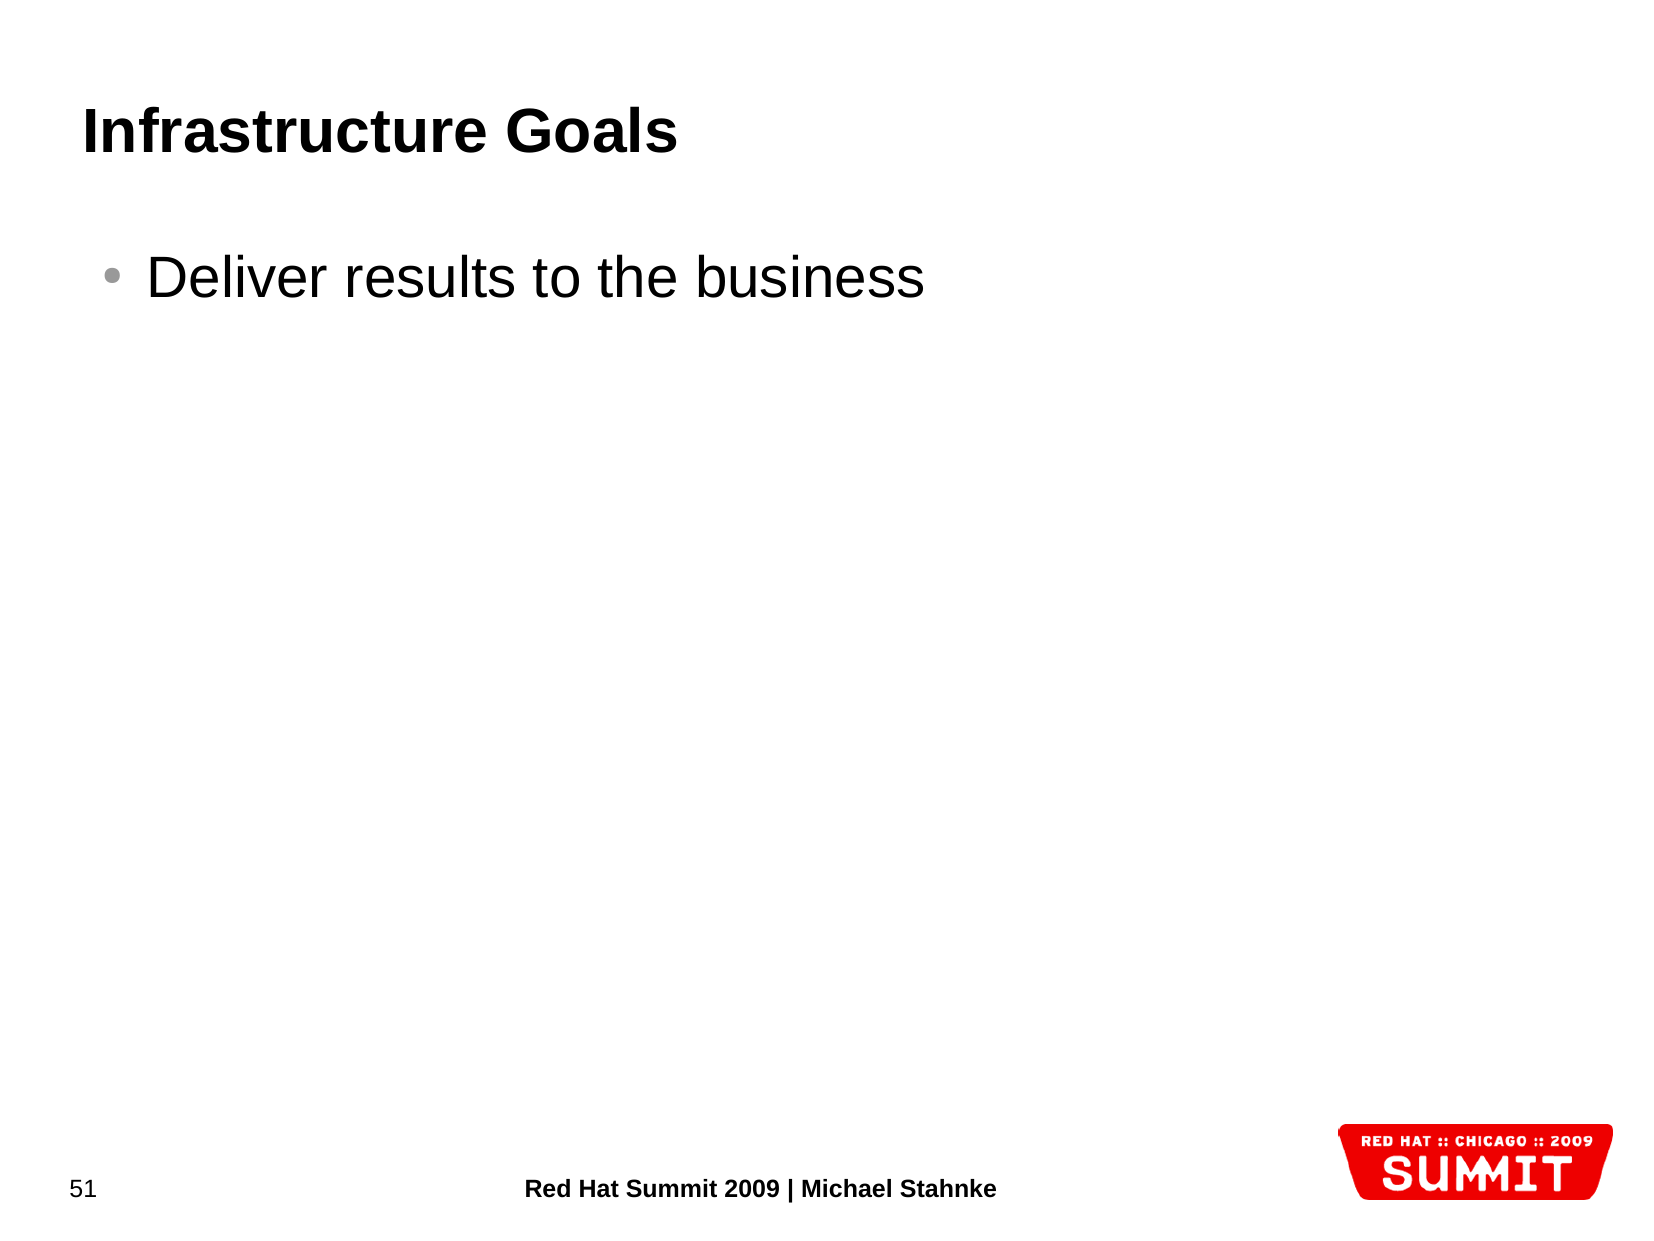

# Infrastructure Goals
Deliver results to the business